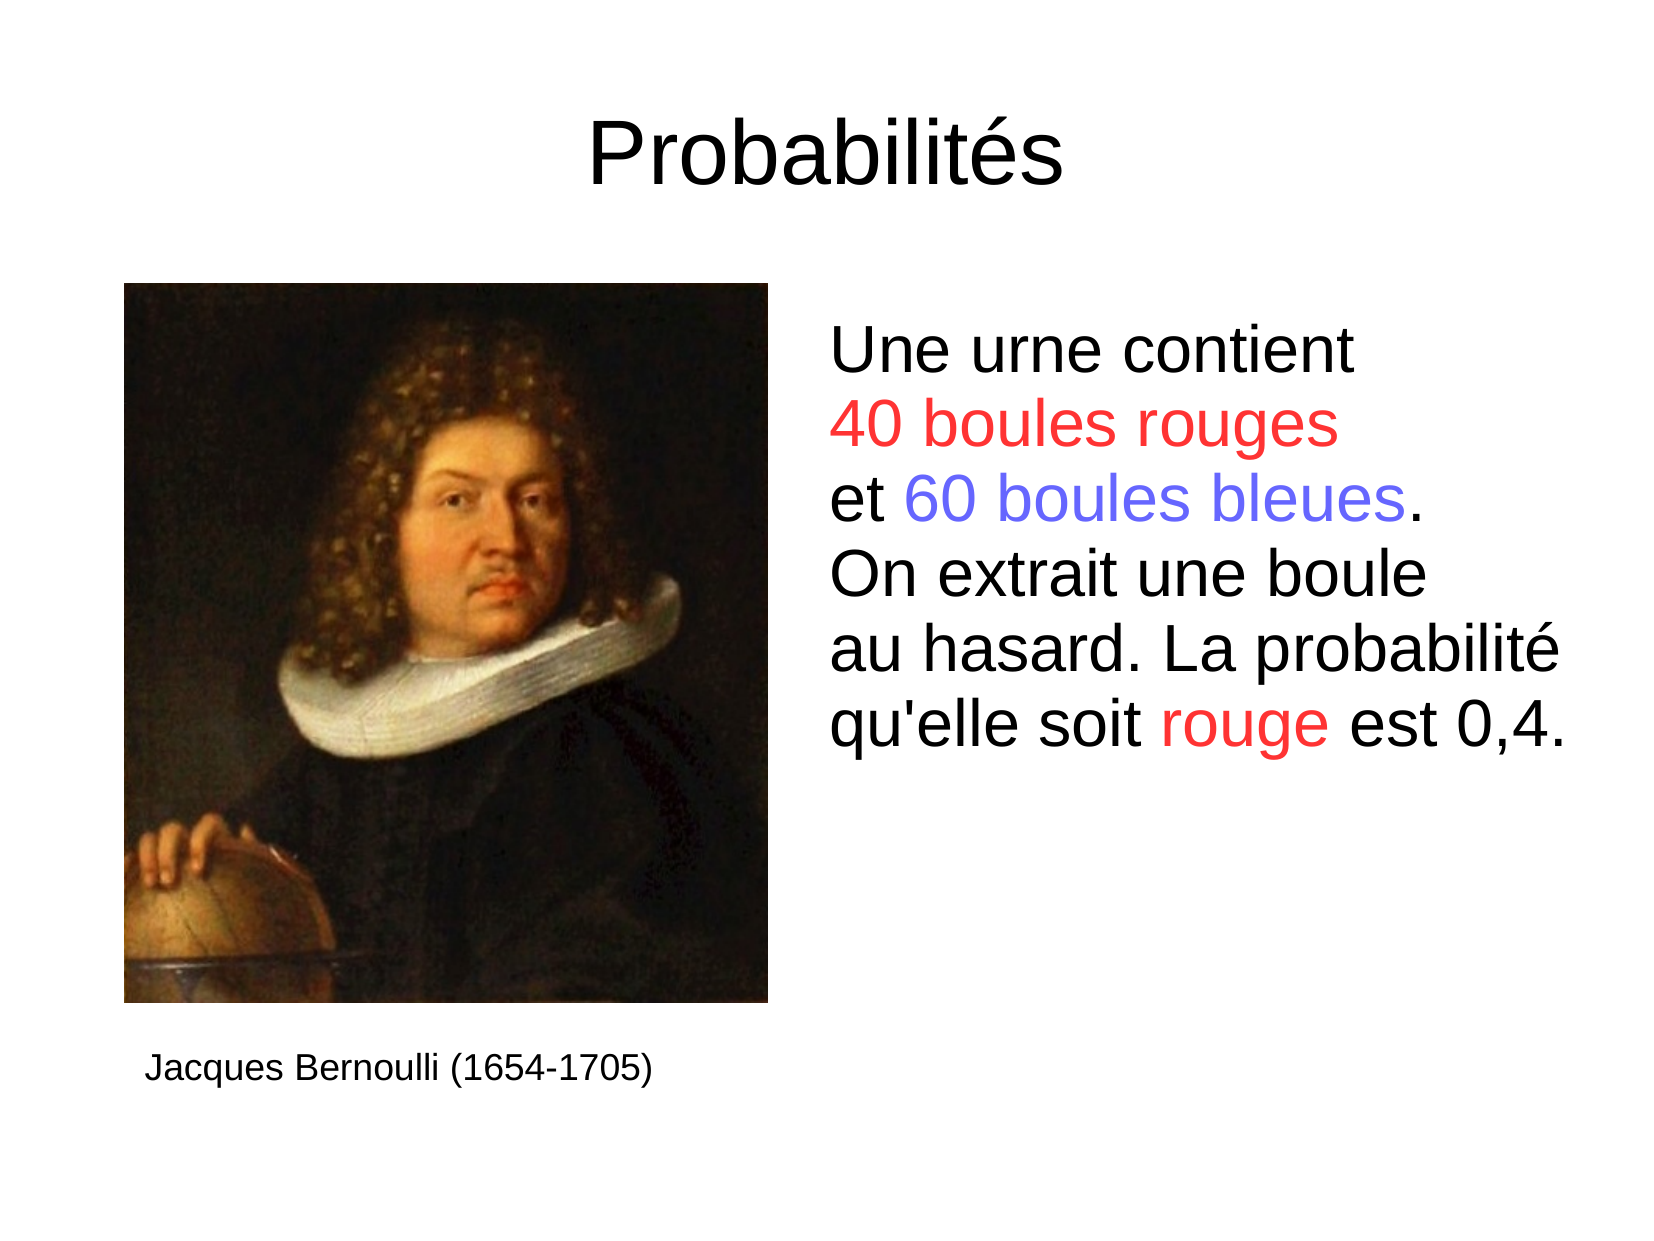

# Probabilités
Une urne contient
40 boules rouges
et 60 boules bleues.
On extrait une boule
au hasard. La probabilité
qu'elle soit rouge est 0,4.
Jacques Bernoulli (1654-1705)